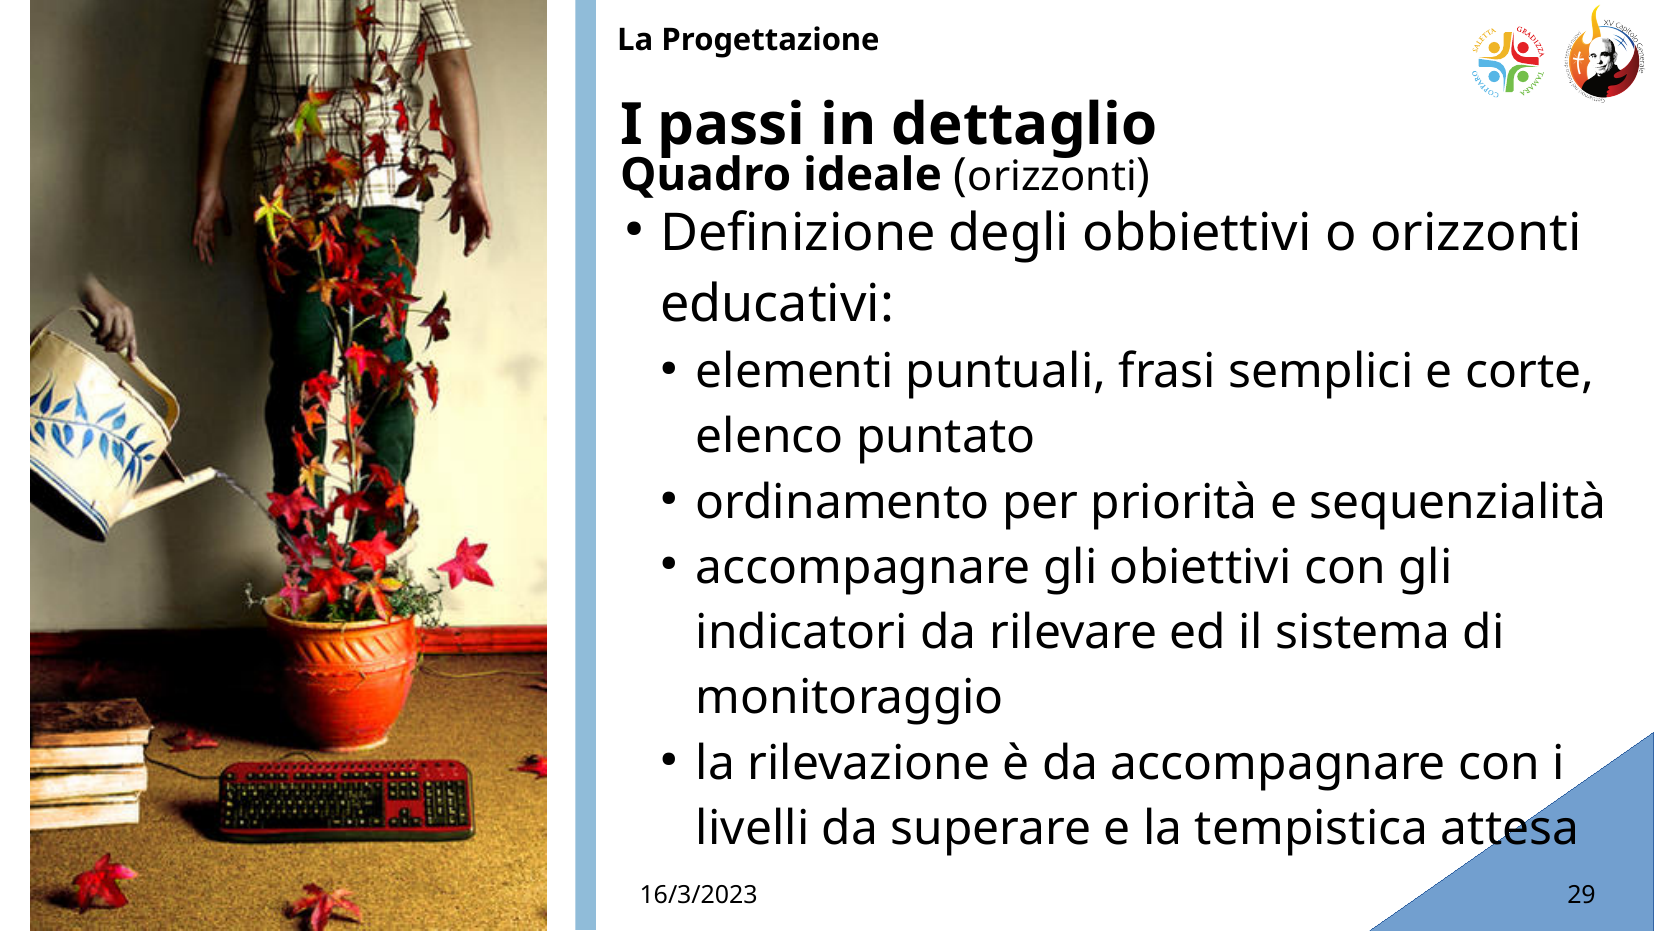

La Progettazione
I passi in dettaglio
Quadro ideale (orizzonti)
# Definizione degli obbiettivi o orizzonti educativi:
elementi puntuali, frasi semplici e corte, elenco puntato
ordinamento per priorità e sequenzialità
accompagnare gli obiettivi con gli indicatori da rilevare ed il sistema di monitoraggio
la rilevazione è da accompagnare con i livelli da superare e la tempistica attesa